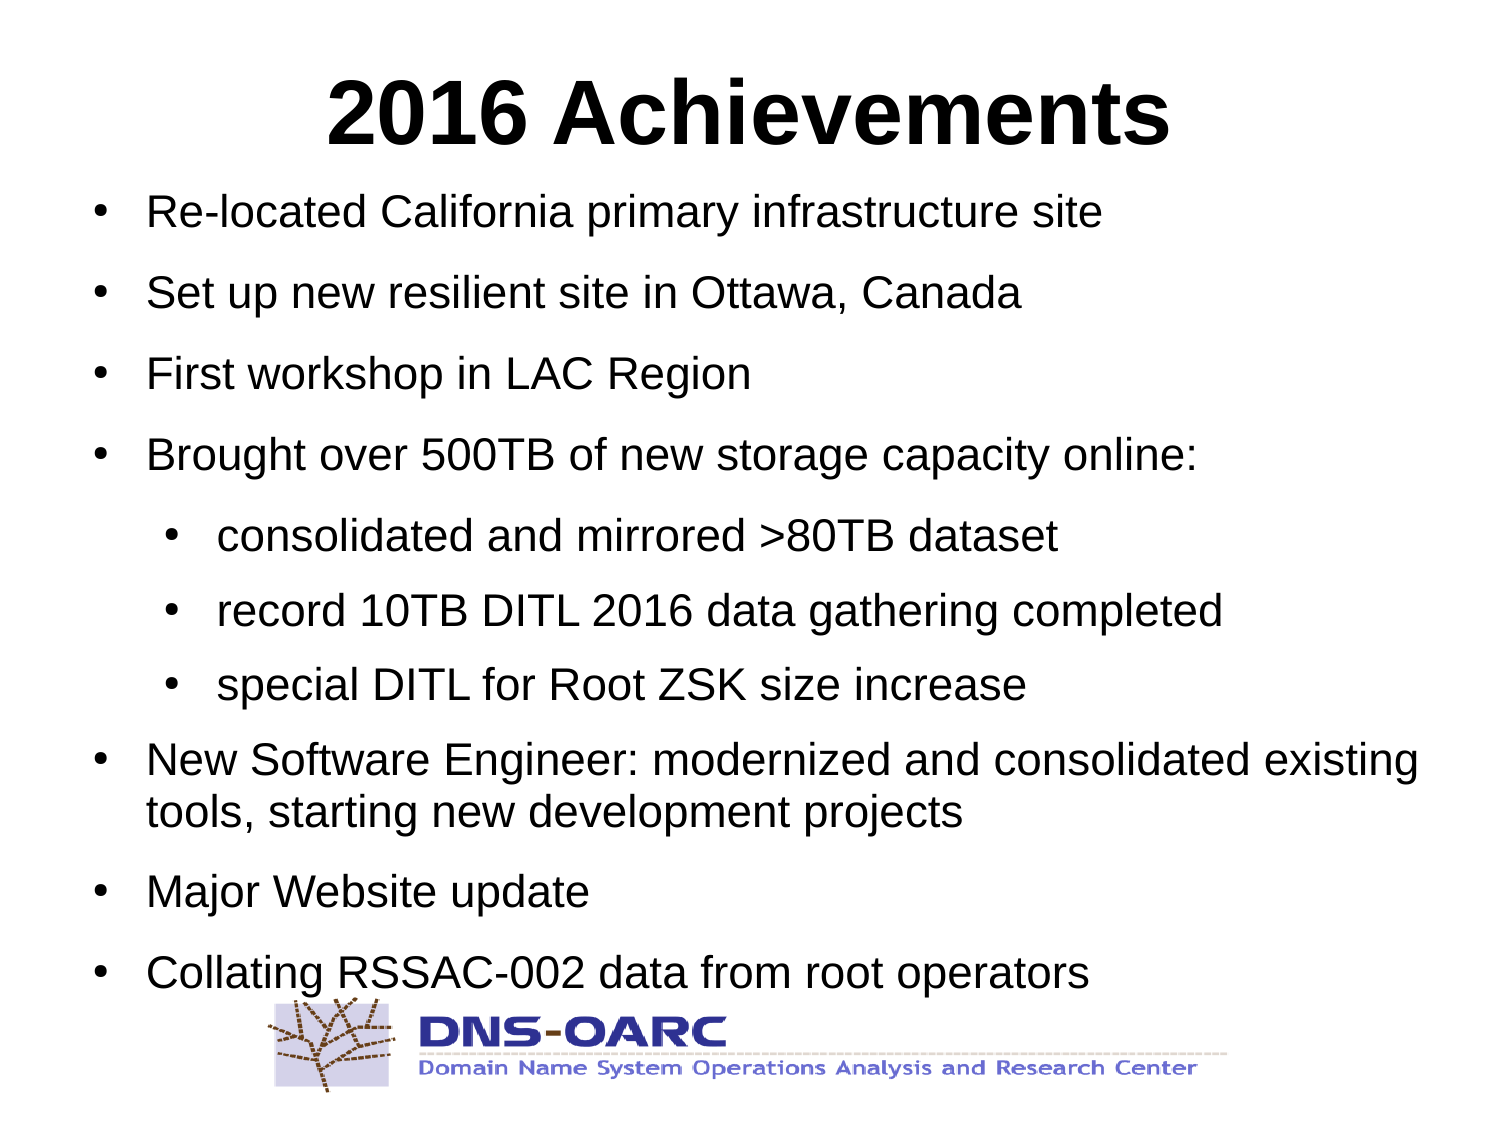

# 2016 Achievements
Re-located California primary infrastructure site
Set up new resilient site in Ottawa, Canada
First workshop in LAC Region
Brought over 500TB of new storage capacity online:
consolidated and mirrored >80TB dataset
record 10TB DITL 2016 data gathering completed
special DITL for Root ZSK size increase
New Software Engineer: modernized and consolidated existing tools, starting new development projects
Major Website update
Collating RSSAC-002 data from root operators